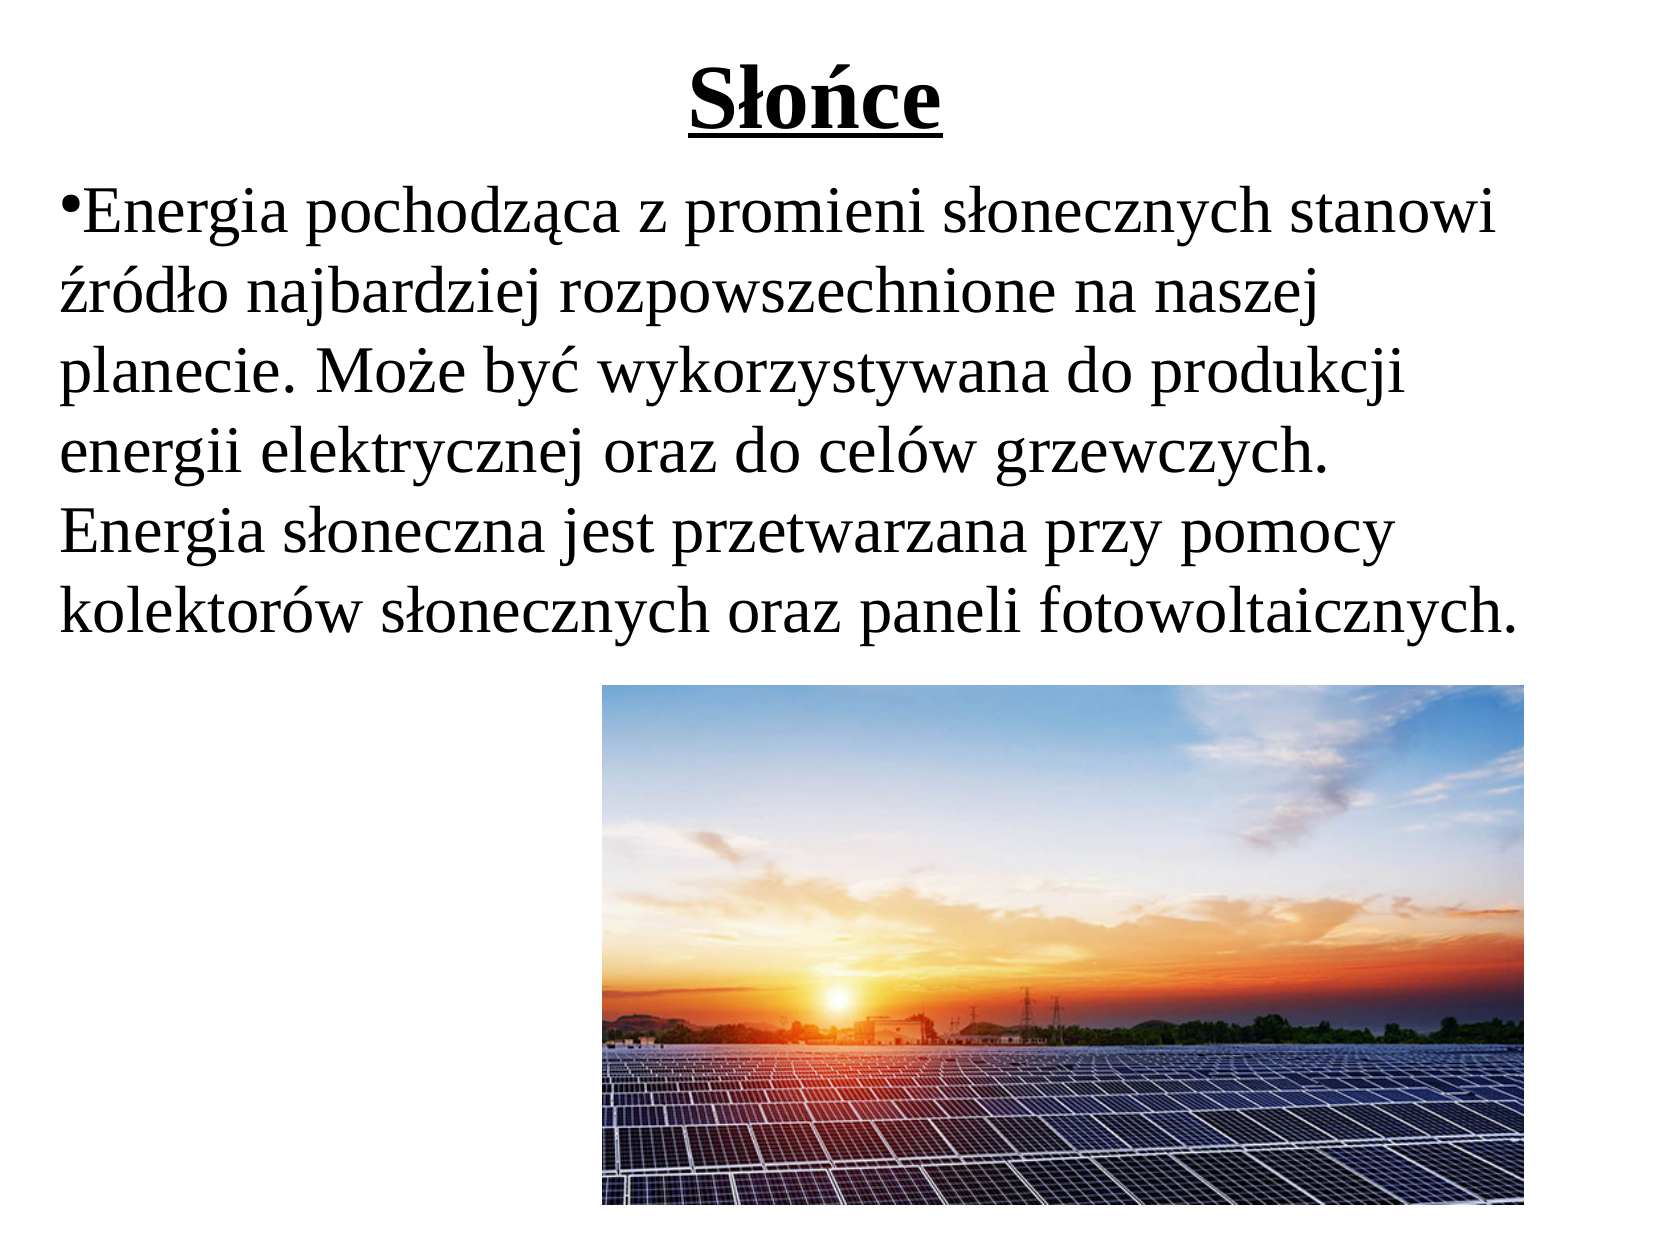

# Słońce
Energia pochodząca z promieni słonecznych stanowi źródło najbardziej rozpowszechnione na naszej planecie. Może być wykorzystywana do produkcji energii elektrycznej oraz do celów grzewczych. Energia słoneczna jest przetwarzana przy pomocy kolektorów słonecznych oraz paneli fotowoltaicznych.